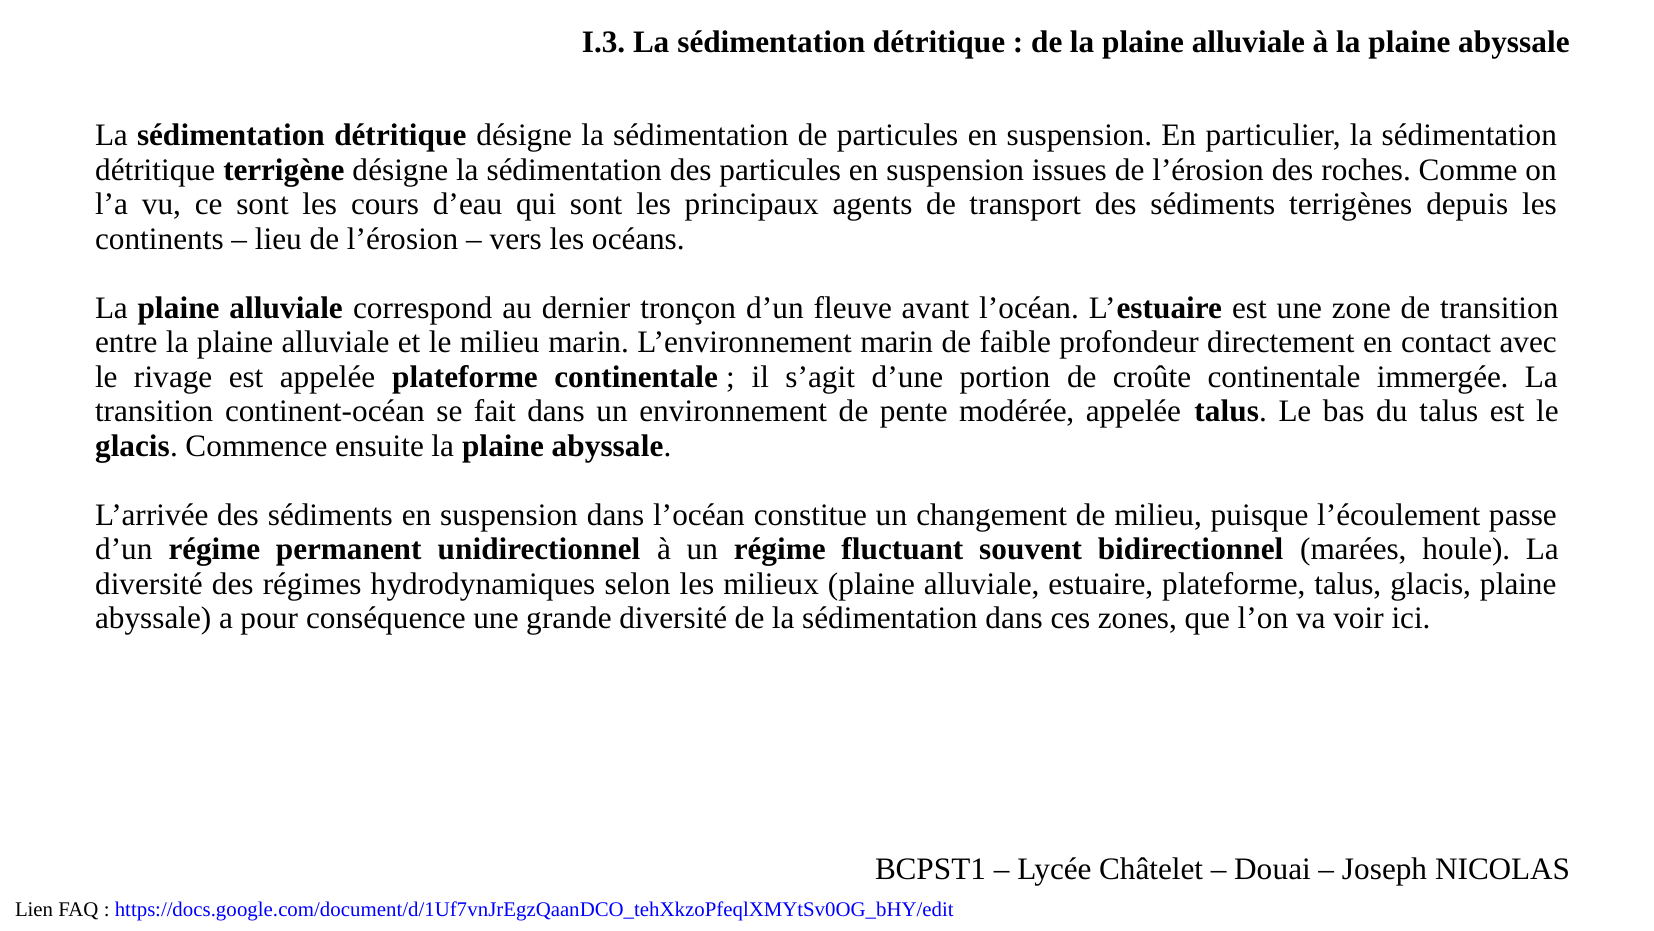

I.3. La sédimentation détritique : de la plaine alluviale à la plaine abyssale
La sédimentation détritique désigne la sédimentation de particules en suspension. En particulier, la sédimentation détritique terrigène désigne la sédimentation des particules en suspension issues de l’érosion des roches. Comme on l’a vu, ce sont les cours d’eau qui sont les principaux agents de transport des sédiments terrigènes depuis les continents – lieu de l’érosion – vers les océans.
La plaine alluviale correspond au dernier tronçon d’un fleuve avant l’océan. L’estuaire est une zone de transition entre la plaine alluviale et le milieu marin. L’environnement marin de faible profondeur directement en contact avec le rivage est appelée plateforme continentale ; il s’agit d’une portion de croûte continentale immergée. La transition continent-océan se fait dans un environnement de pente modérée, appelée talus. Le bas du talus est le glacis. Commence ensuite la plaine abyssale.
L’arrivée des sédiments en suspension dans l’océan constitue un changement de milieu, puisque l’écoulement passe d’un régime permanent unidirectionnel à un régime fluctuant souvent bidirectionnel (marées, houle). La diversité des régimes hydrodynamiques selon les milieux (plaine alluviale, estuaire, plateforme, talus, glacis, plaine abyssale) a pour conséquence une grande diversité de la sédimentation dans ces zones, que l’on va voir ici.
BCPST1 – Lycée Châtelet – Douai – Joseph NICOLAS
Lien FAQ : https://docs.google.com/document/d/1Uf7vnJrEgzQaanDCO_tehXkzoPfeqlXMYtSv0OG_bHY/edit